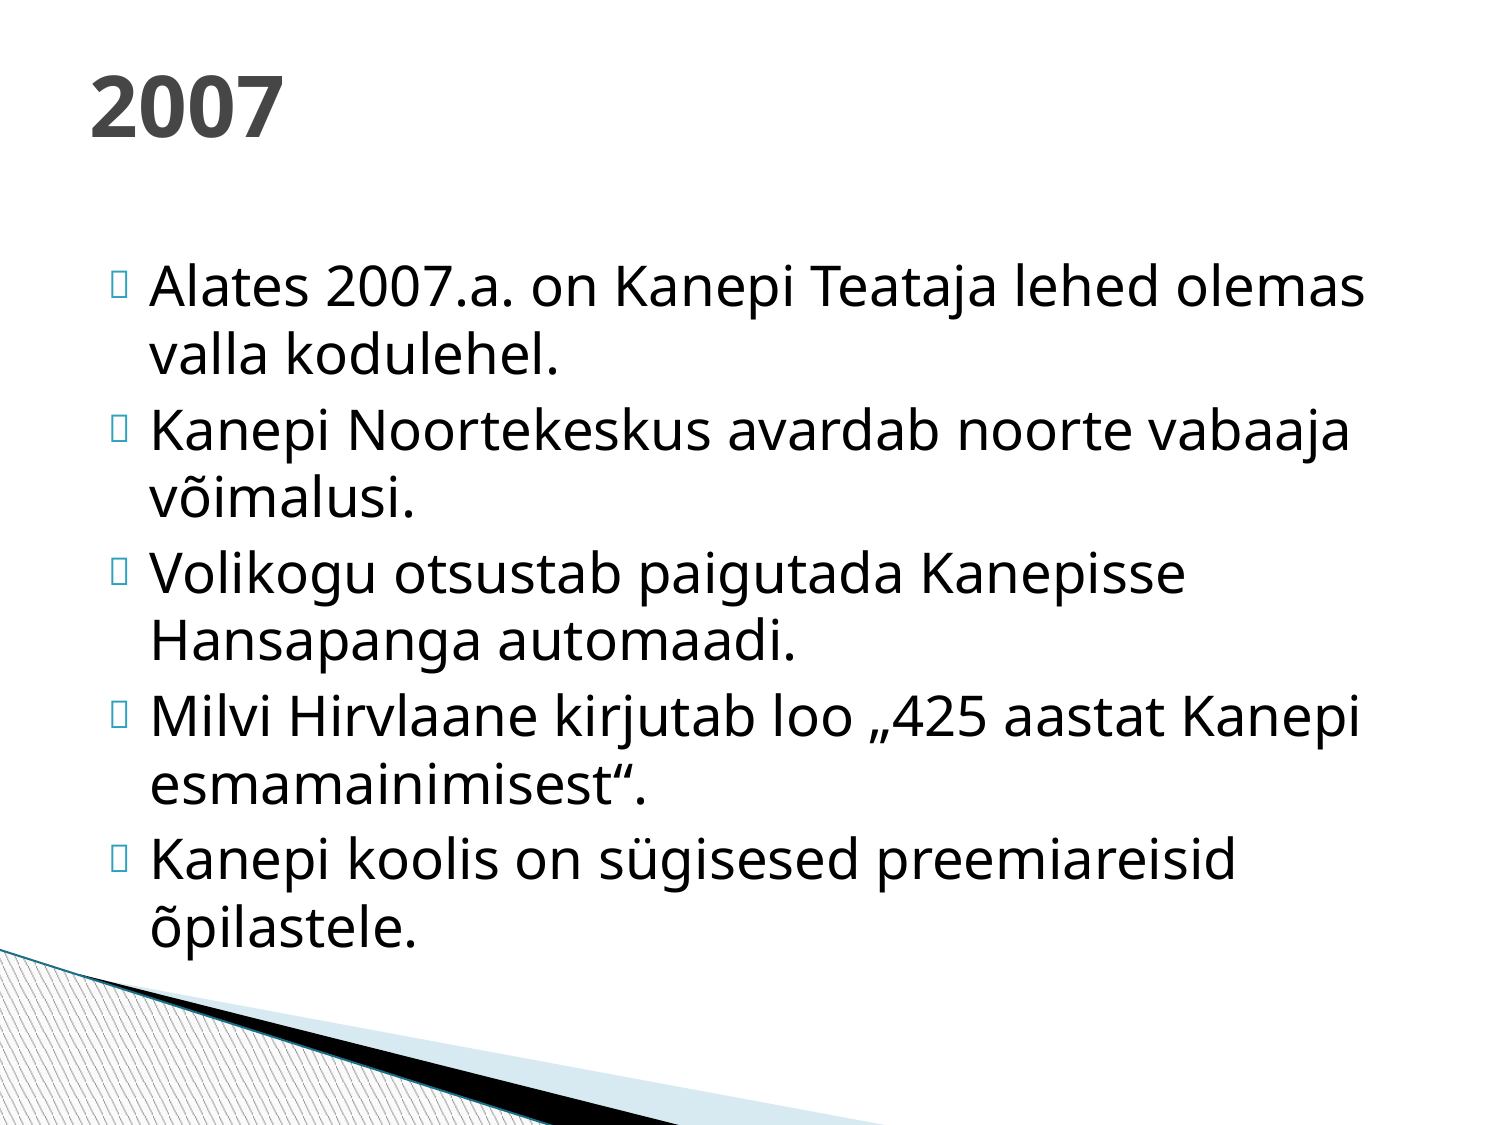

2007
# Alates 2007.a. on Kanepi Teataja lehed olemas valla kodulehel.
Kanepi Noortekeskus avardab noorte vabaaja võimalusi.
Volikogu otsustab paigutada Kanepisse Hansapanga automaadi.
Milvi Hirvlaane kirjutab loo „425 aastat Kanepi esmamainimisest“.
Kanepi koolis on sügisesed preemiareisid õpilastele.